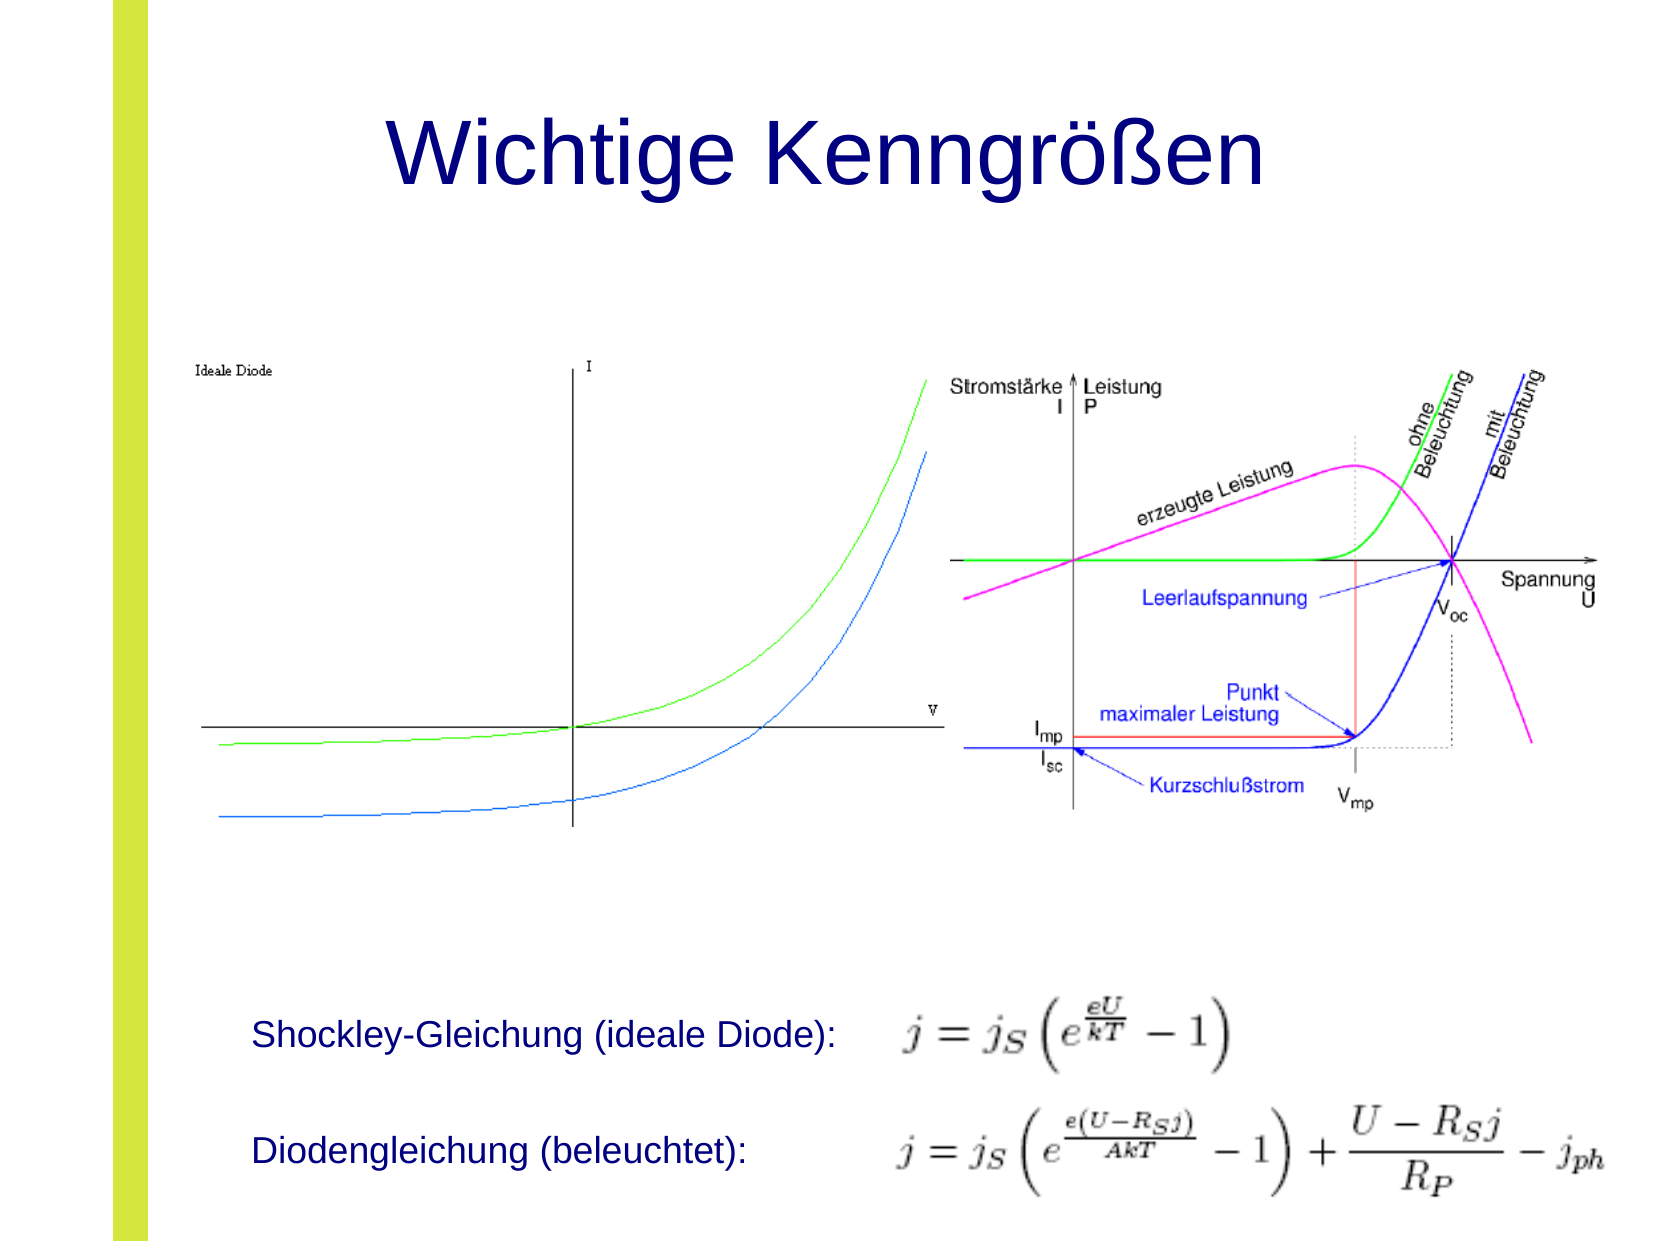

# Wichtige Kenngrößen
Shockley-Gleichung (ideale Diode):
Diodengleichung (beleuchtet):